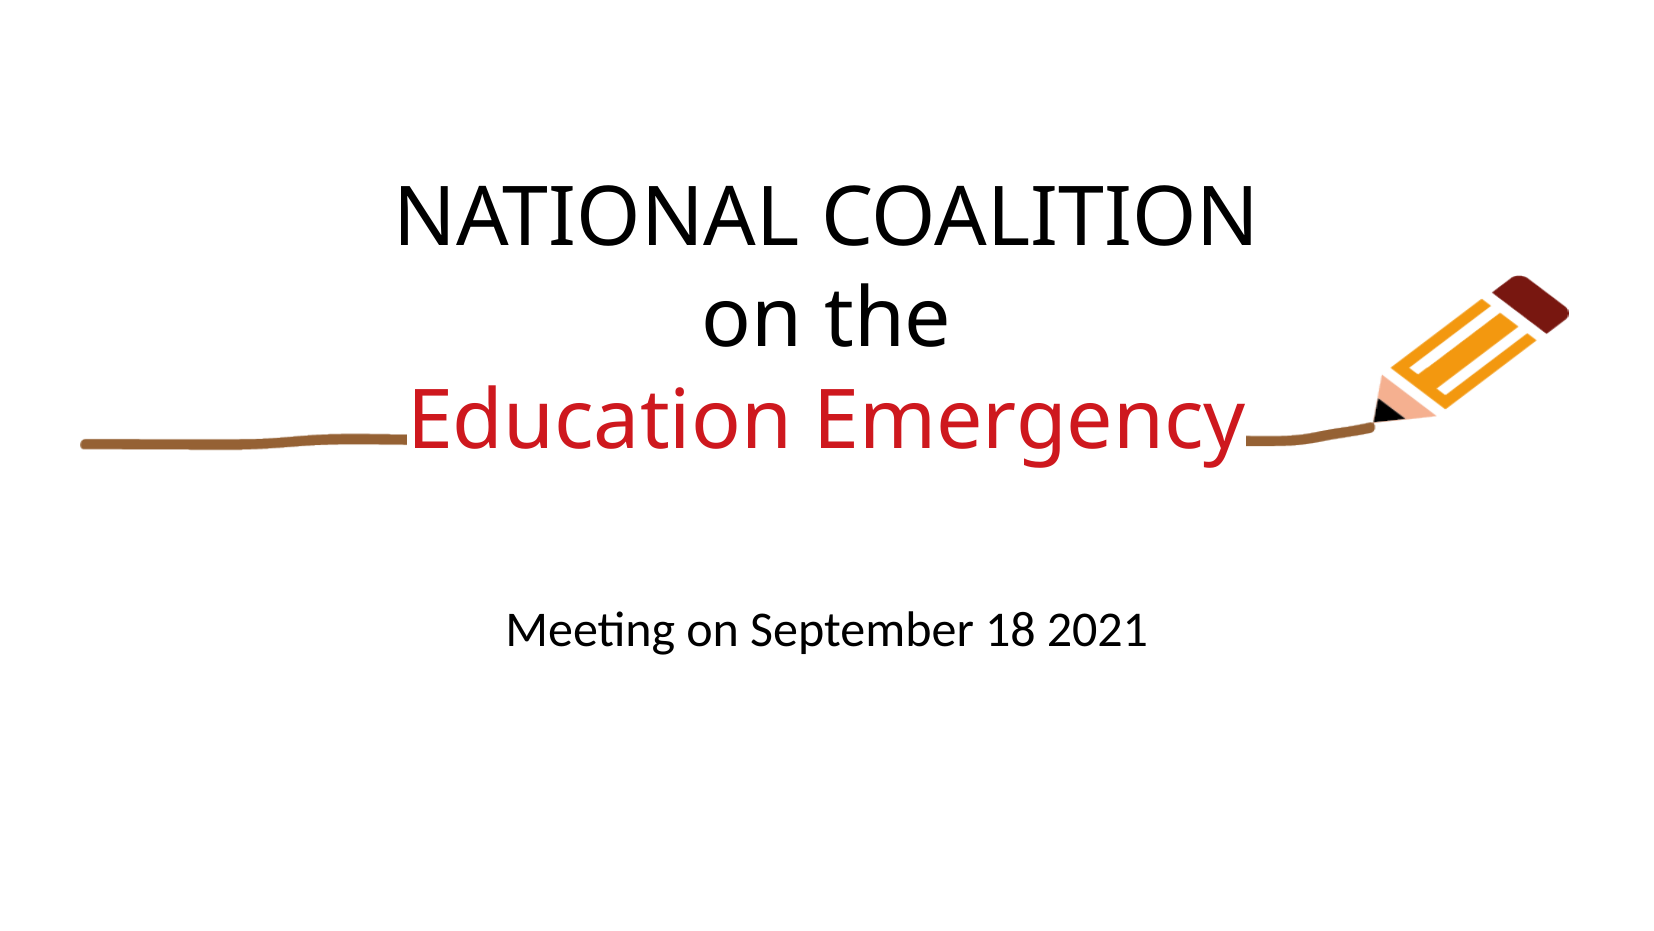

# NATIONAL COALITION on the Education Emergency
Meeting on September 18 2021